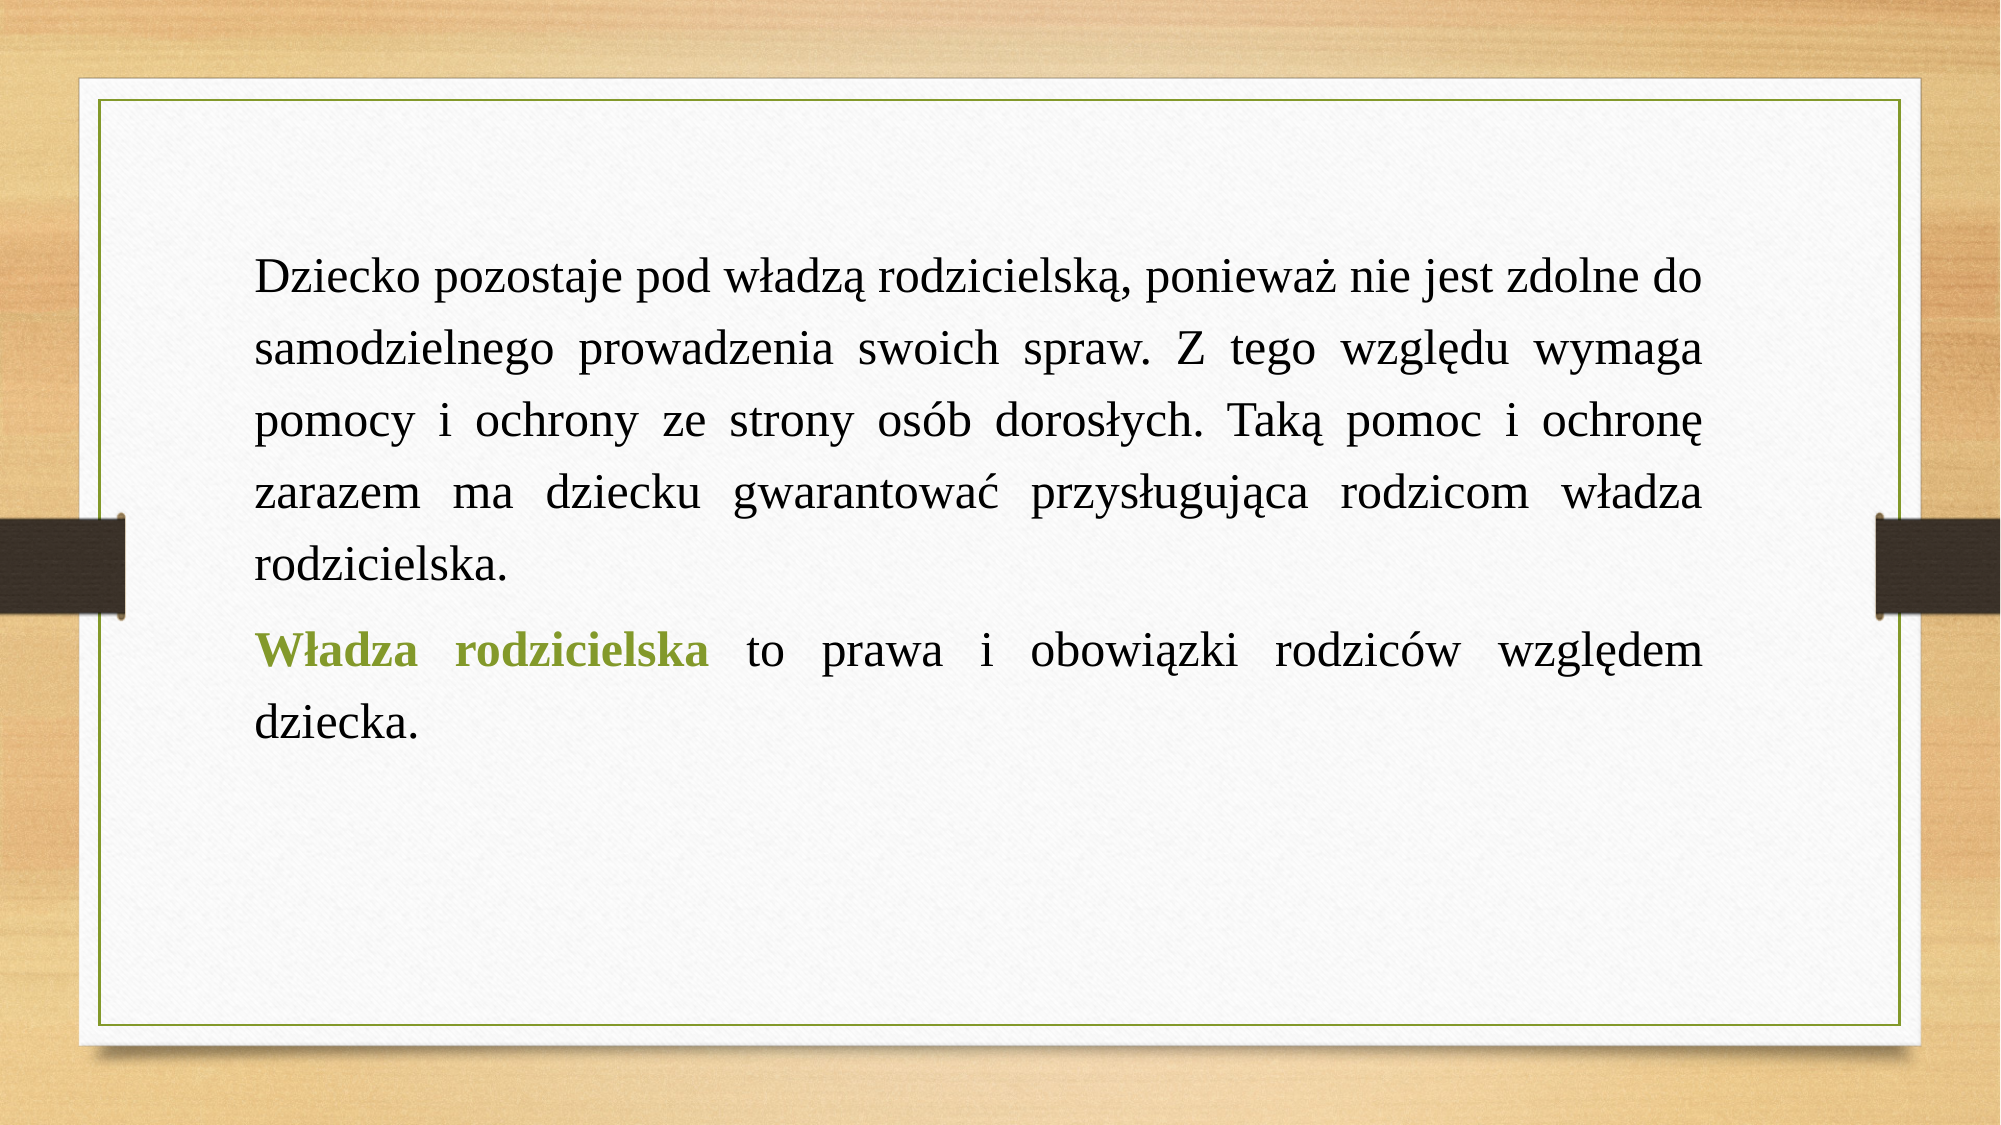

Dziecko pozostaje pod władzą rodzicielską, ponieważ nie jest zdolne do samodzielnego prowadzenia swoich spraw. Z tego względu wymaga pomocy i ochrony ze strony osób dorosłych. Taką pomoc i ochronę zarazem ma dziecku gwarantować przysługująca rodzicom władza rodzicielska.
Władza rodzicielska to prawa i obowiązki rodziców względem dziecka.